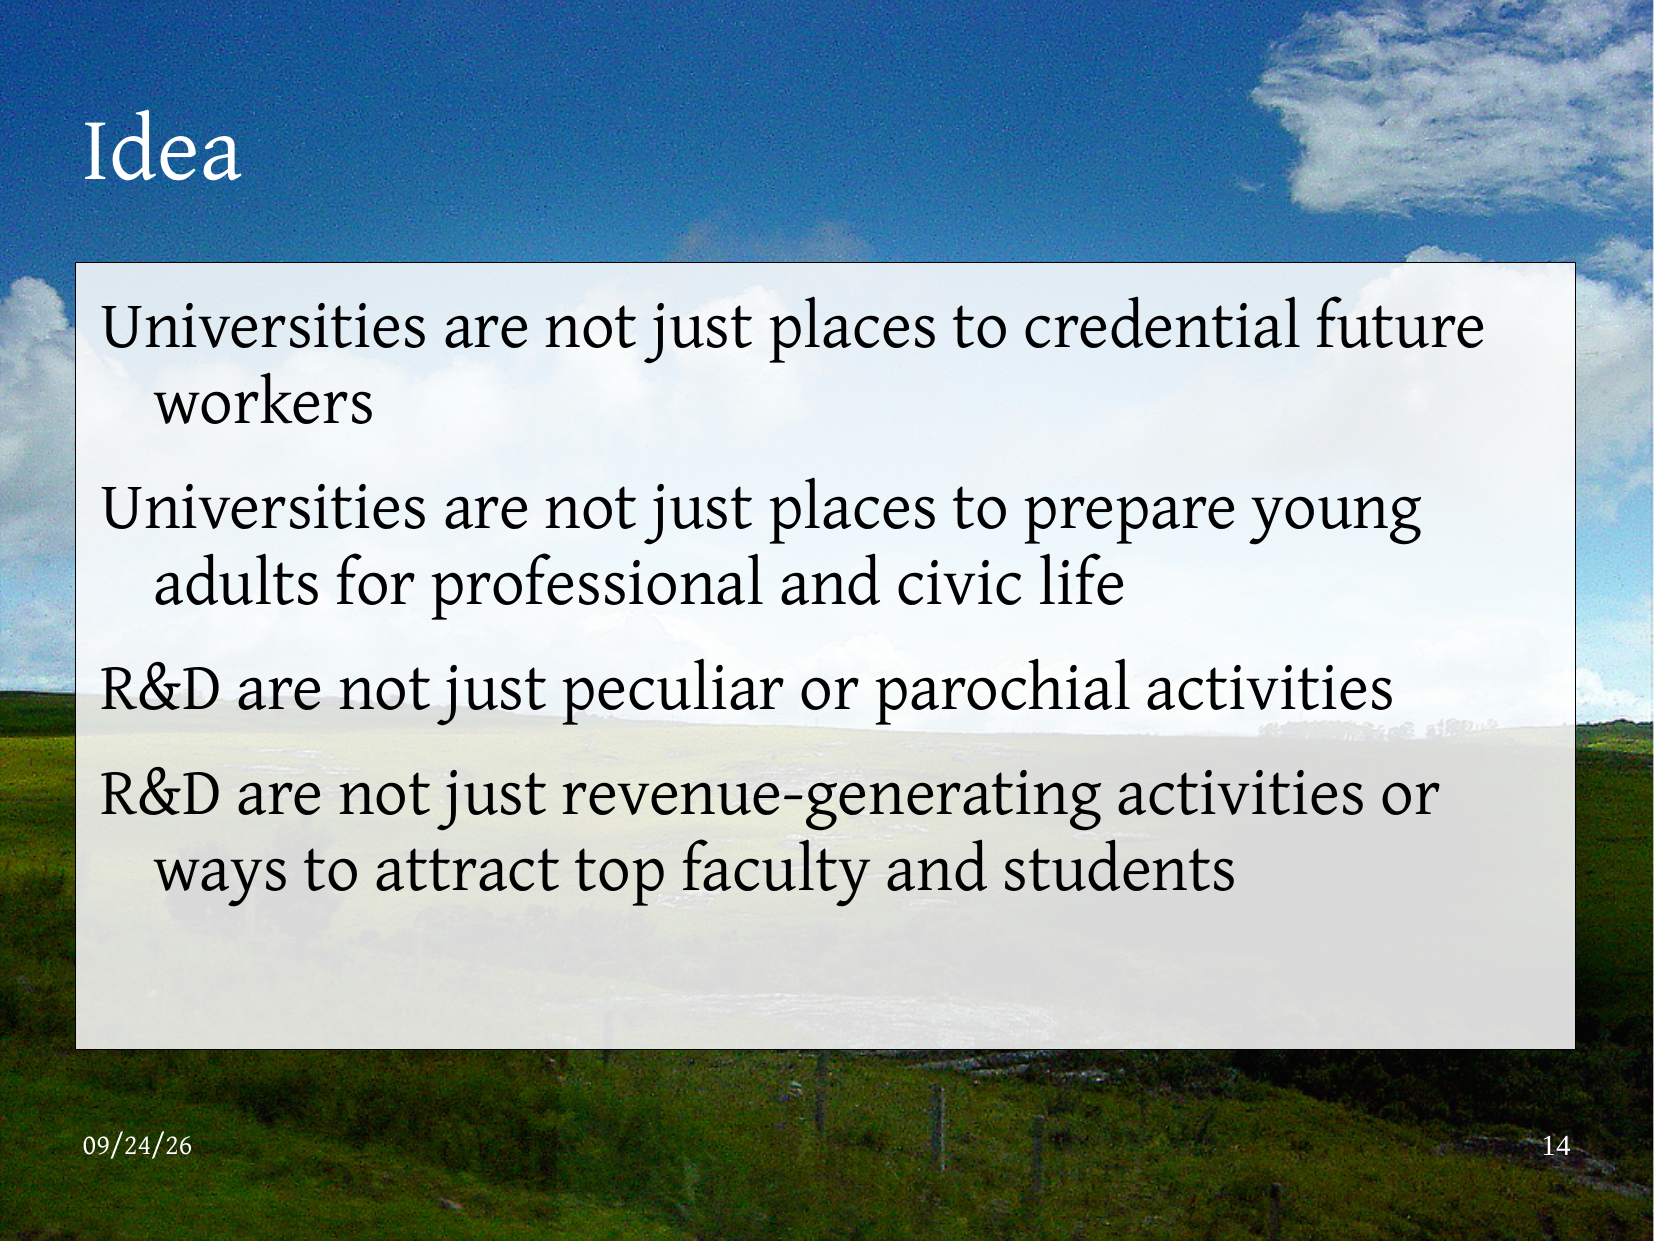

# Idea
Universities are not just places to credential future workers
Universities are not just places to prepare young adults for professional and civic life
R&D are not just peculiar or parochial activities
R&D are not just revenue-generating activities or ways to attract top faculty and students
14